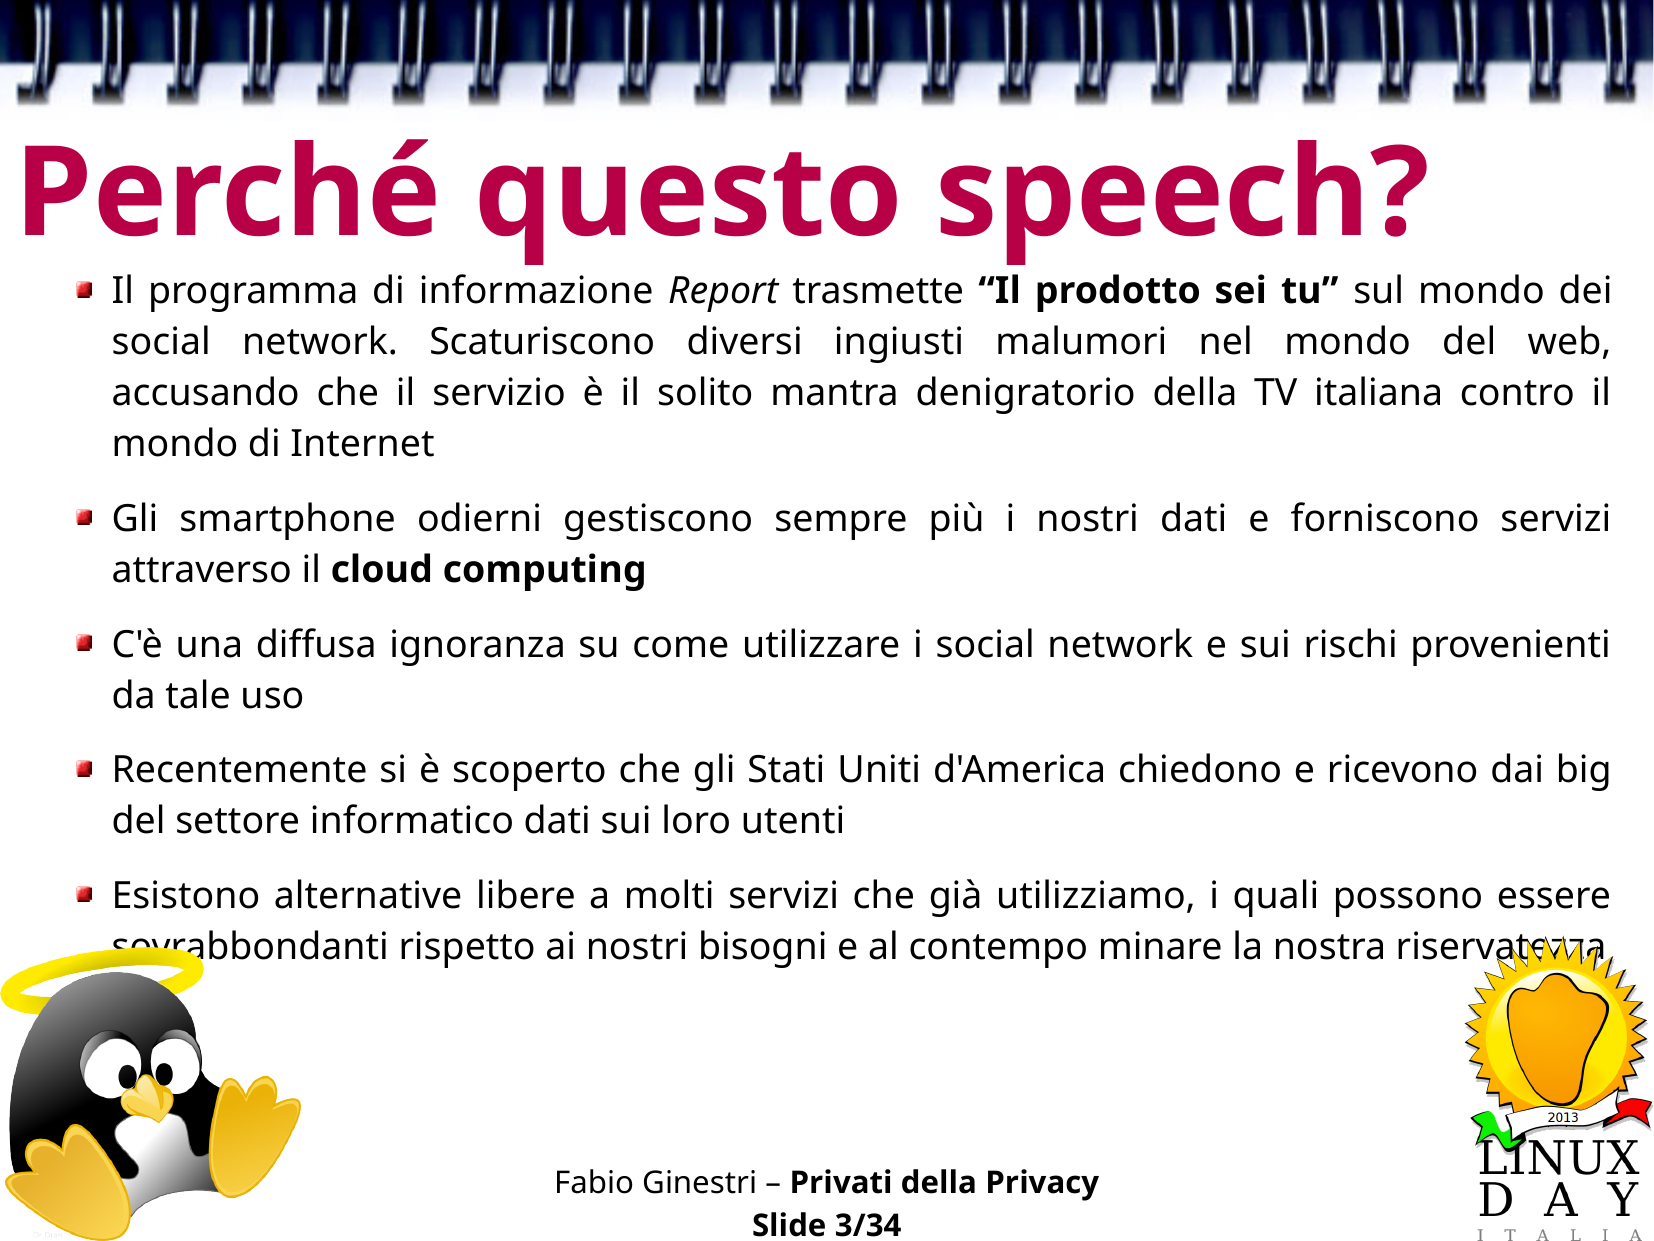

Perché questo speech?
Il programma di informazione Report trasmette “Il prodotto sei tu” sul mondo dei social network. Scaturiscono diversi ingiusti malumori nel mondo del web, accusando che il servizio è il solito mantra denigratorio della TV italiana contro il mondo di Internet
Gli smartphone odierni gestiscono sempre più i nostri dati e forniscono servizi attraverso il cloud computing
C'è una diffusa ignoranza su come utilizzare i social network e sui rischi provenienti da tale uso
Recentemente si è scoperto che gli Stati Uniti d'America chiedono e ricevono dai big del settore informatico dati sui loro utenti
Esistono alternative libere a molti servizi che già utilizziamo, i quali possono essere sovrabbondanti rispetto ai nostri bisogni e al contempo minare la nostra riservatezza
Fabio Ginestri – Privati della Privacy
Slide /34